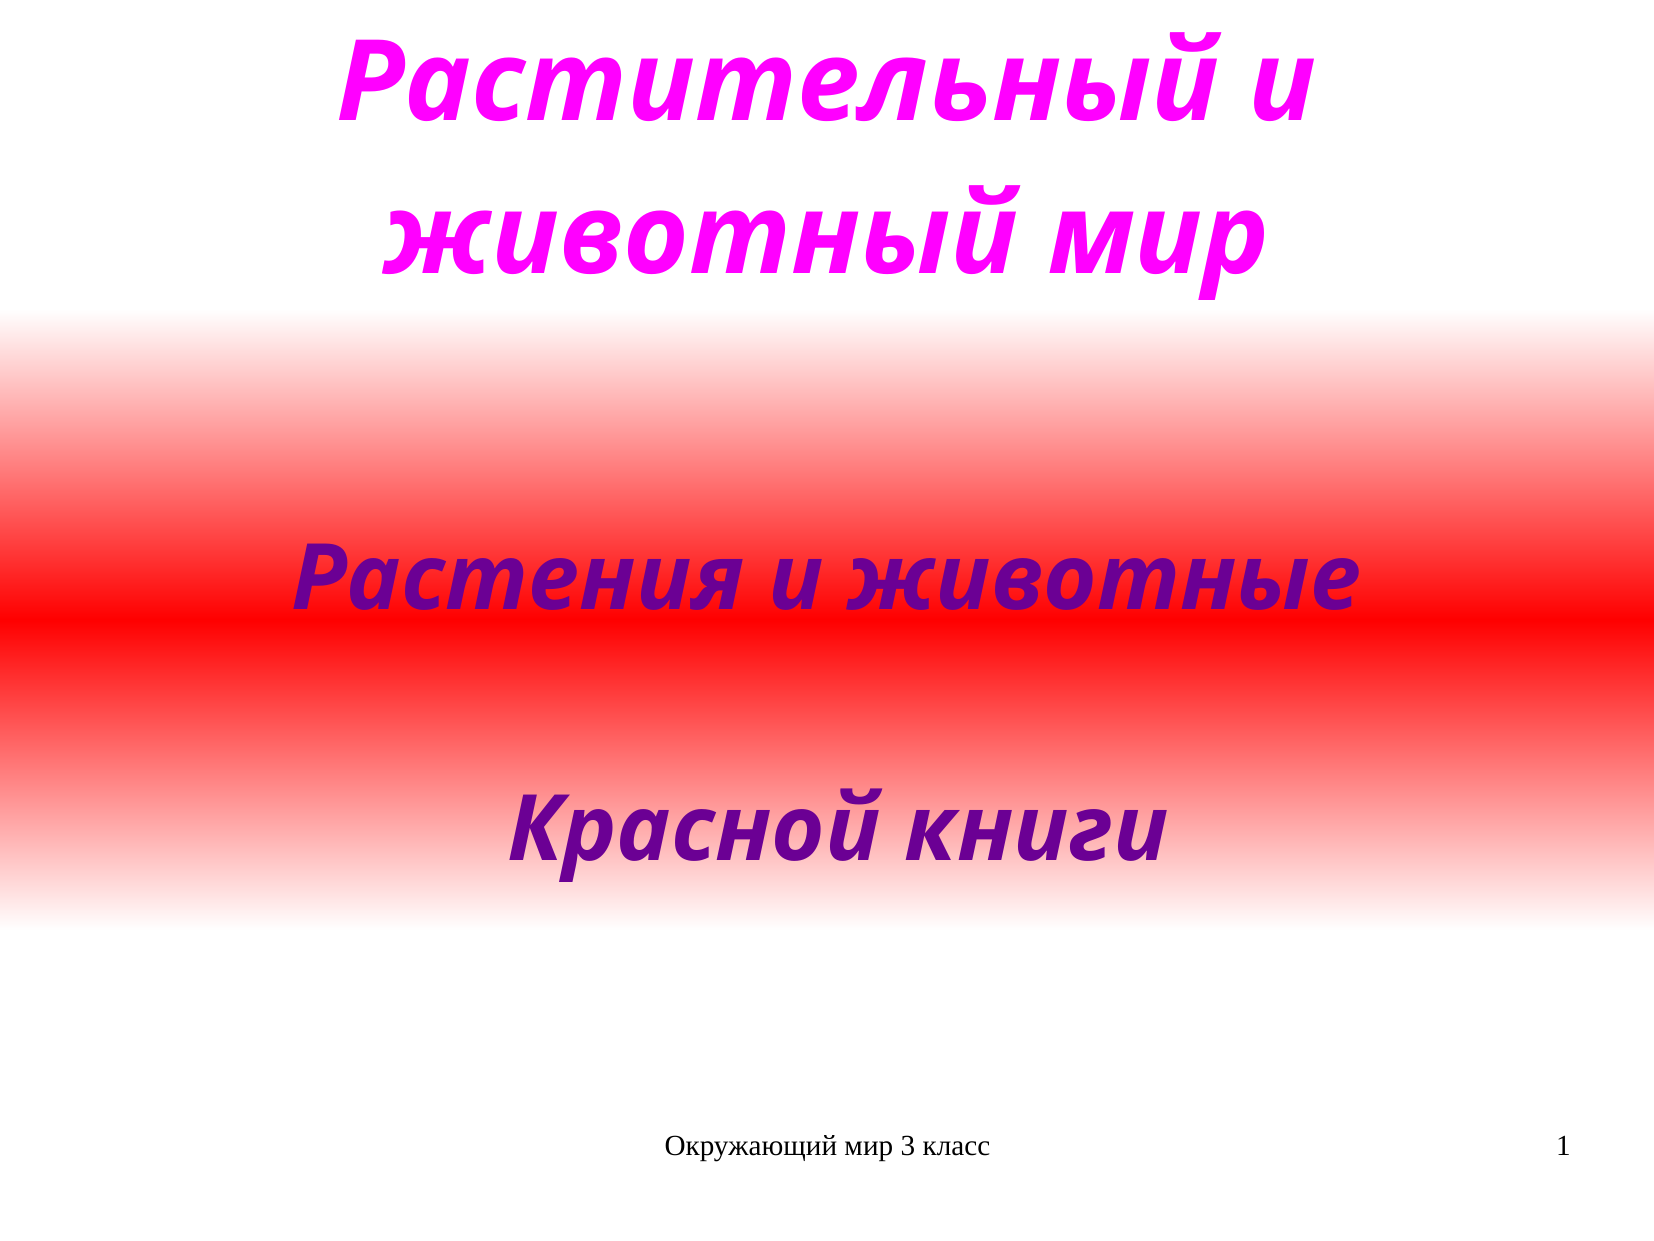

# Растительный и животный мир
Растения и животные
 Красной книги
Окружающий мир 3 класс
1